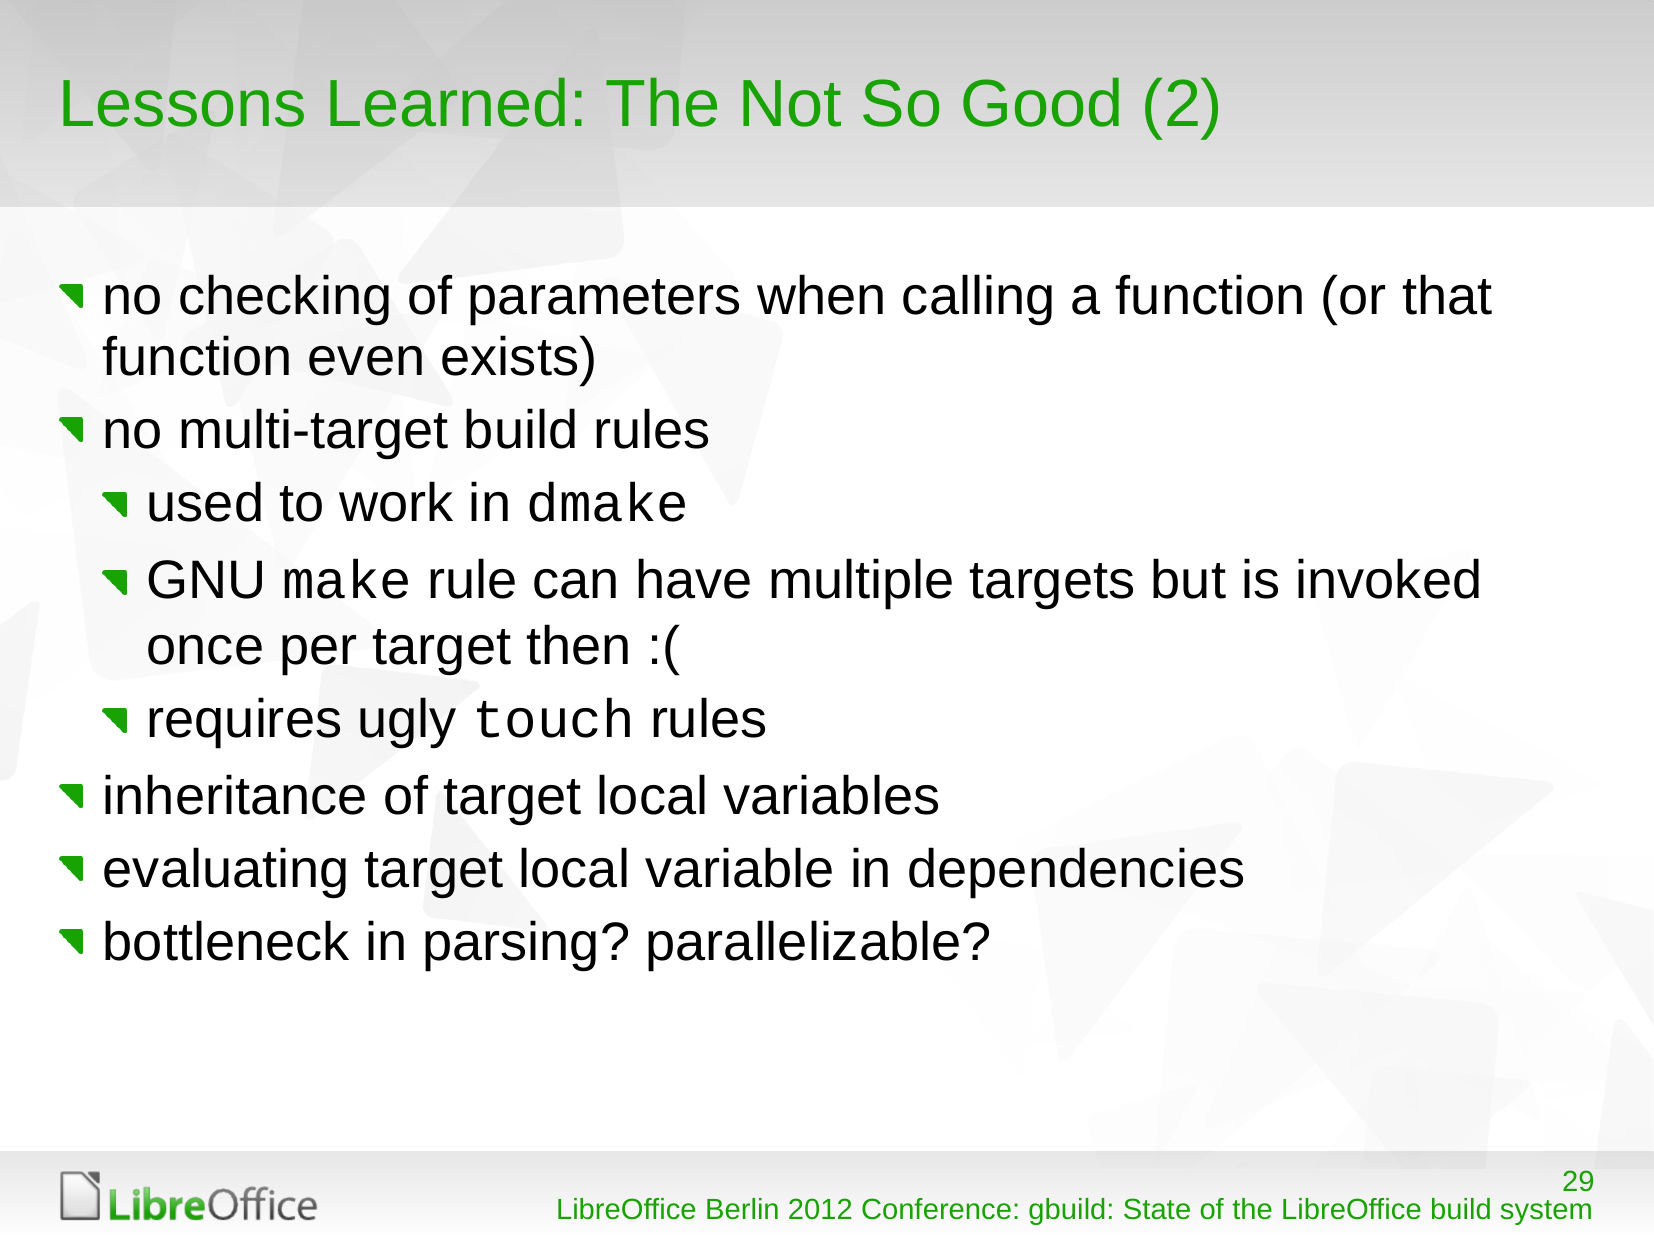

# Lessons Learned: The Not So Good (2)
no checking of parameters when calling a function (or that function even exists)
no multi-target build rules
used to work in dmake
GNU make rule can have multiple targets but is invoked once per target then :(
requires ugly touch rules
inheritance of target local variables
evaluating target local variable in dependencies
bottleneck in parsing? parallelizable?
29
LibreOffice Berlin 2012 Conference: gbuild: State of the LibreOffice build system